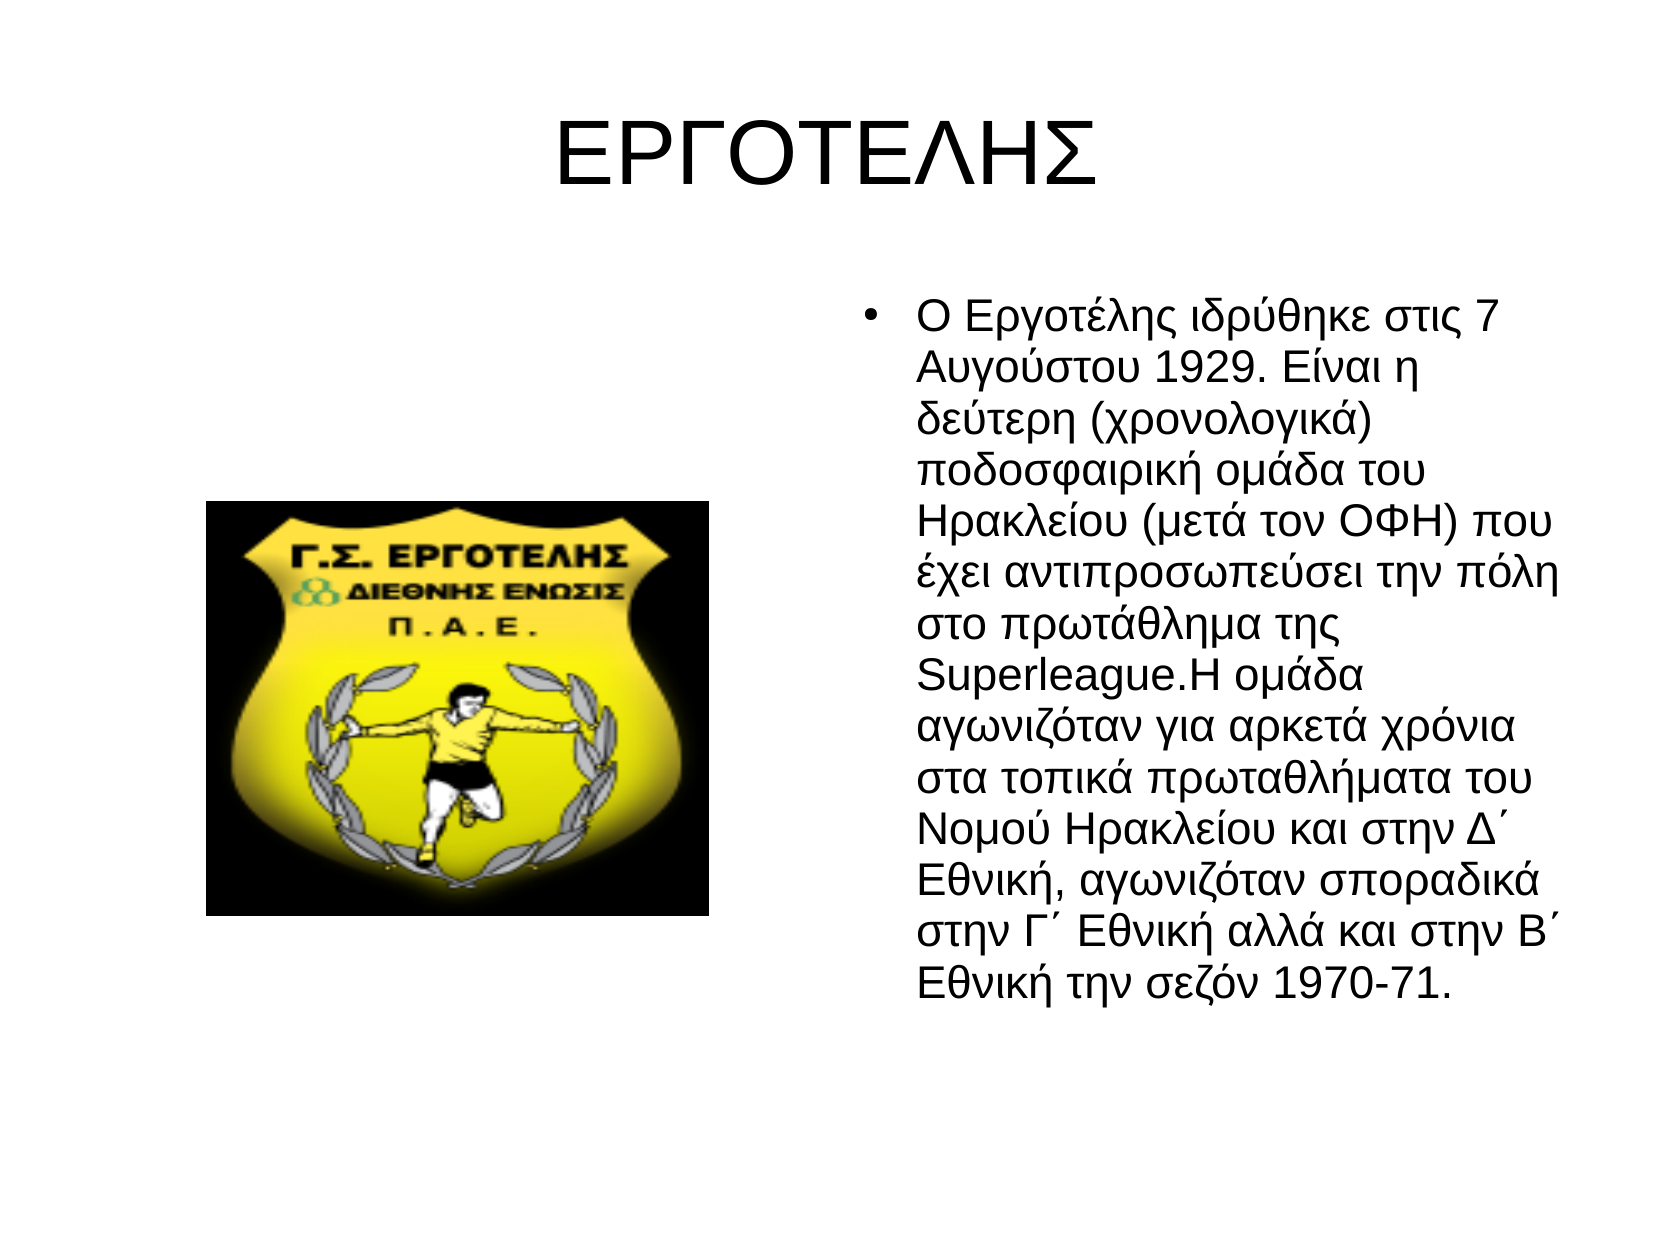

# ΕΡΓΟΤΕΛΗΣ
Ο Εργοτέλης ιδρύθηκε στις 7 Αυγούστου 1929. Είναι η δεύτερη (χρονολογικά) ποδοσφαιρική ομάδα του Ηρακλείου (μετά τον ΟΦΗ) που έχει αντιπροσωπεύσει την πόλη στο πρωτάθλημα της Superleague.Η ομάδα αγωνιζόταν για αρκετά χρόνια στα τοπικά πρωταθλήματα του Νομού Ηρακλείου και στην Δ΄ Εθνική, αγωνιζόταν σποραδικά στην Γ΄ Εθνική αλλά και στην Β΄ Εθνική την σεζόν 1970-71.